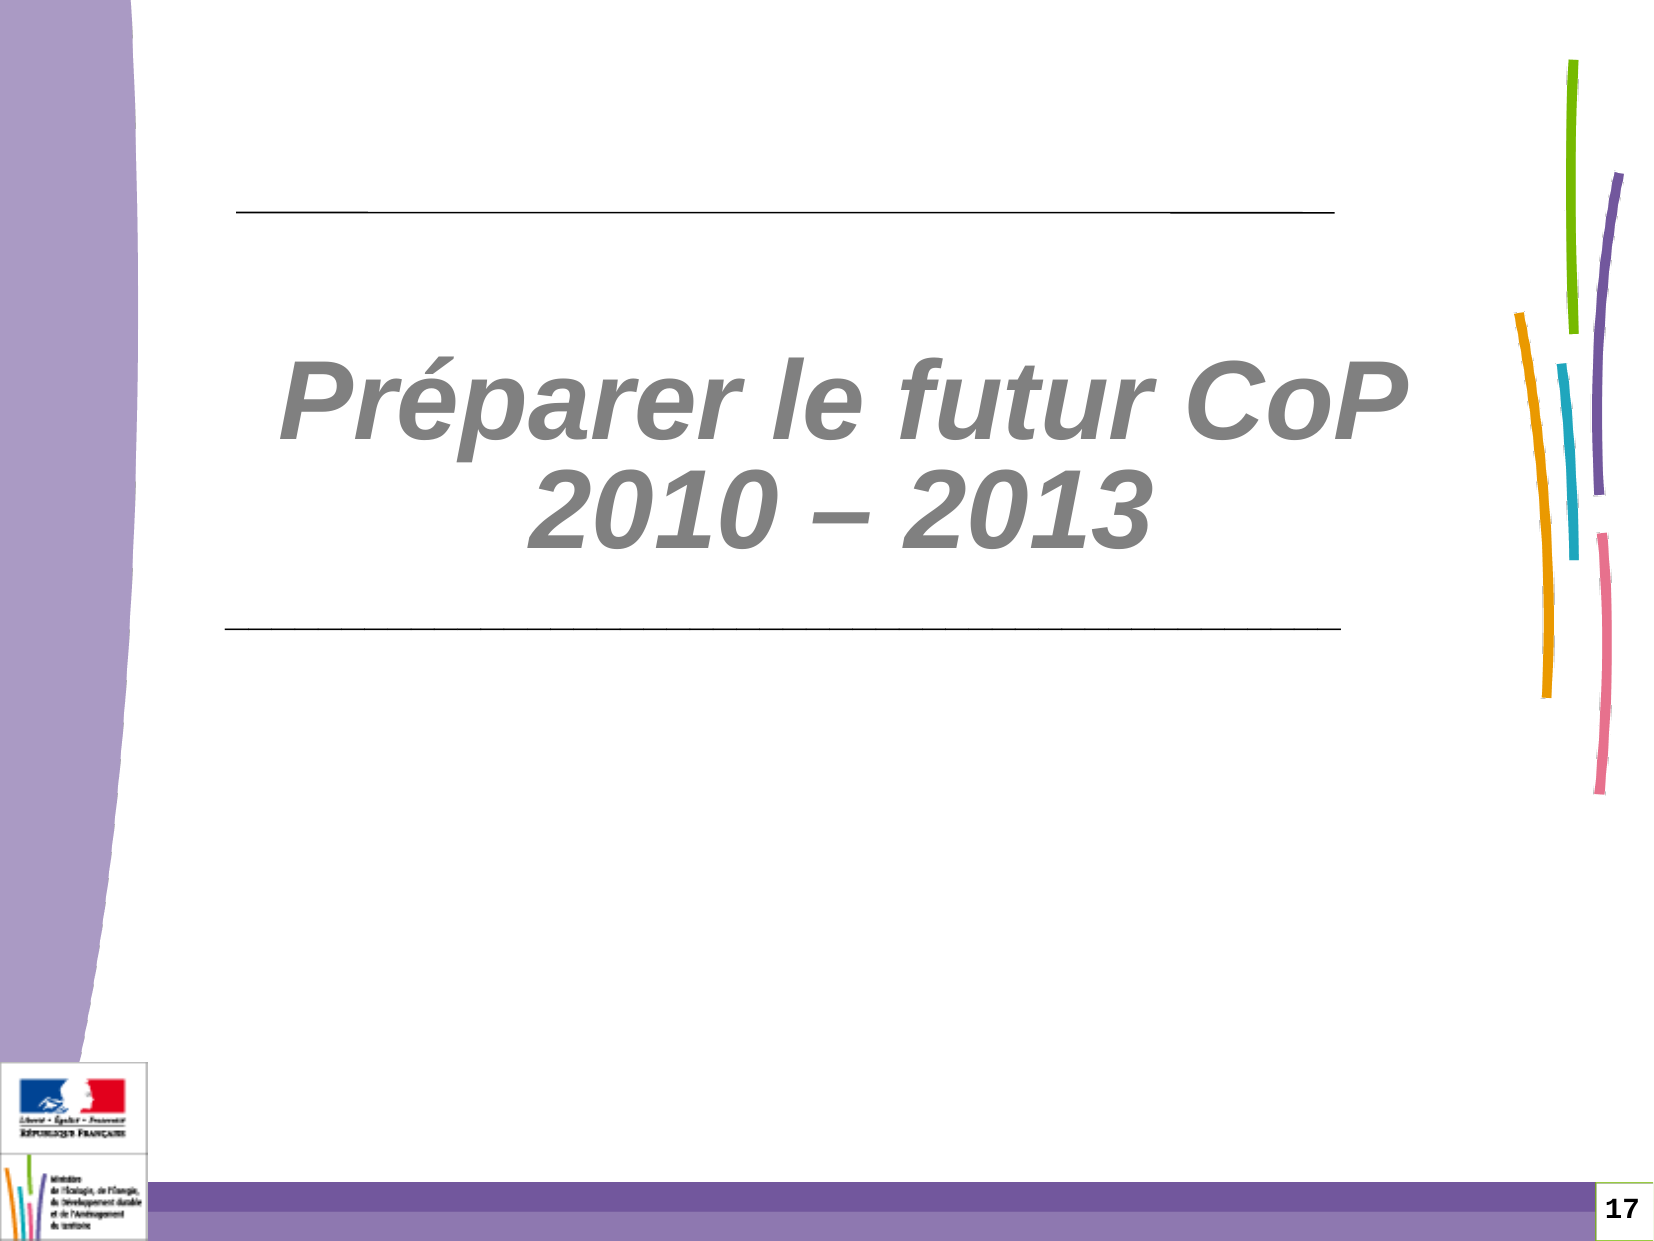

# Préparer le futur CoP 2010 – 2013
 ________________________________________________
17